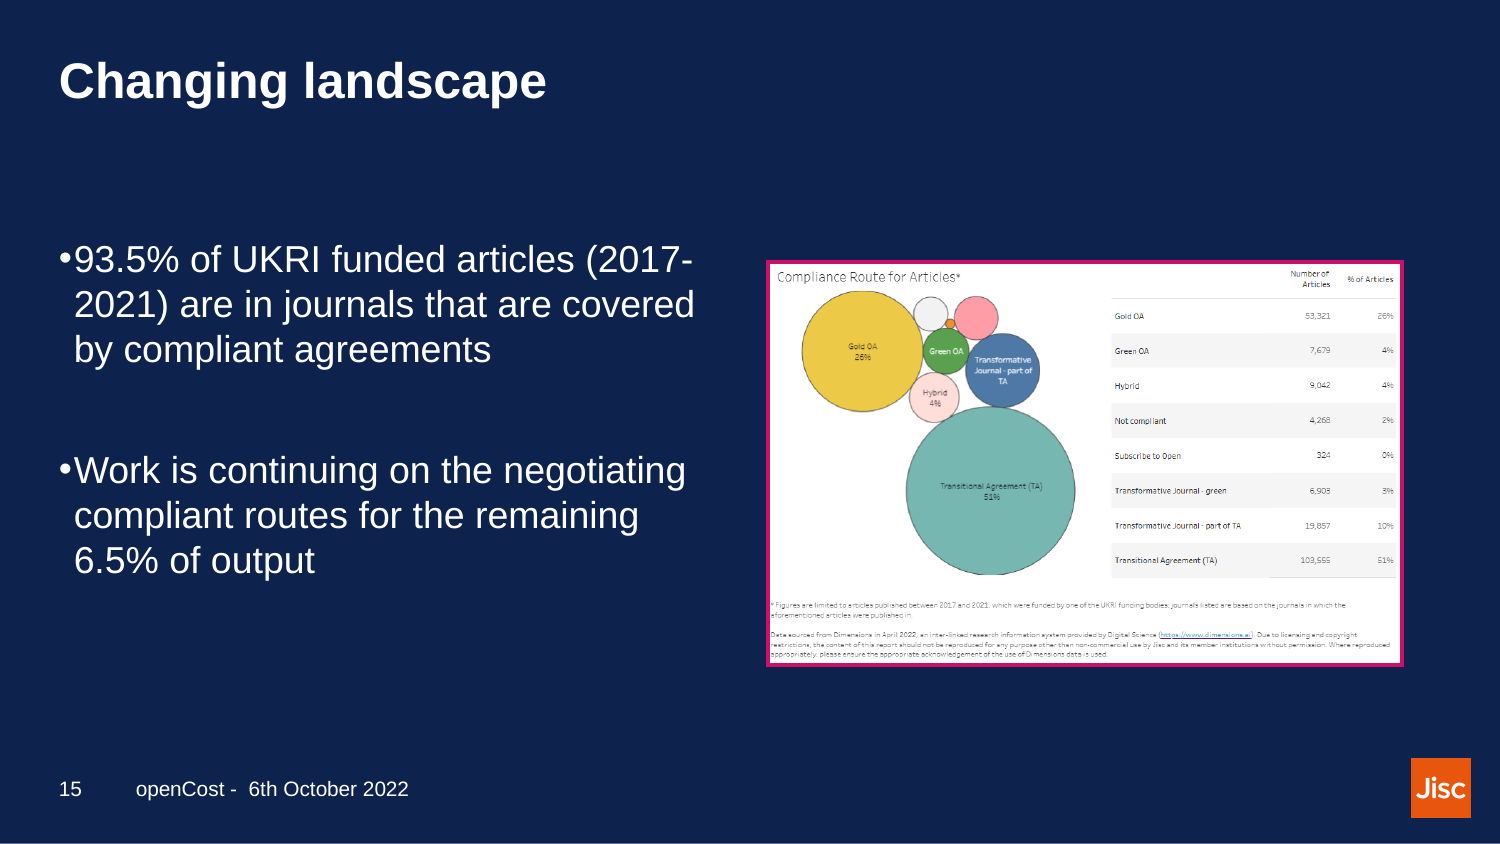

# Changing landscape
93.5% of UKRI funded articles (2017-2021) are in journals that are covered by compliant agreements
Work is continuing on the negotiating compliant routes for the remaining 6.5% of output
openCost - 6th October 2022